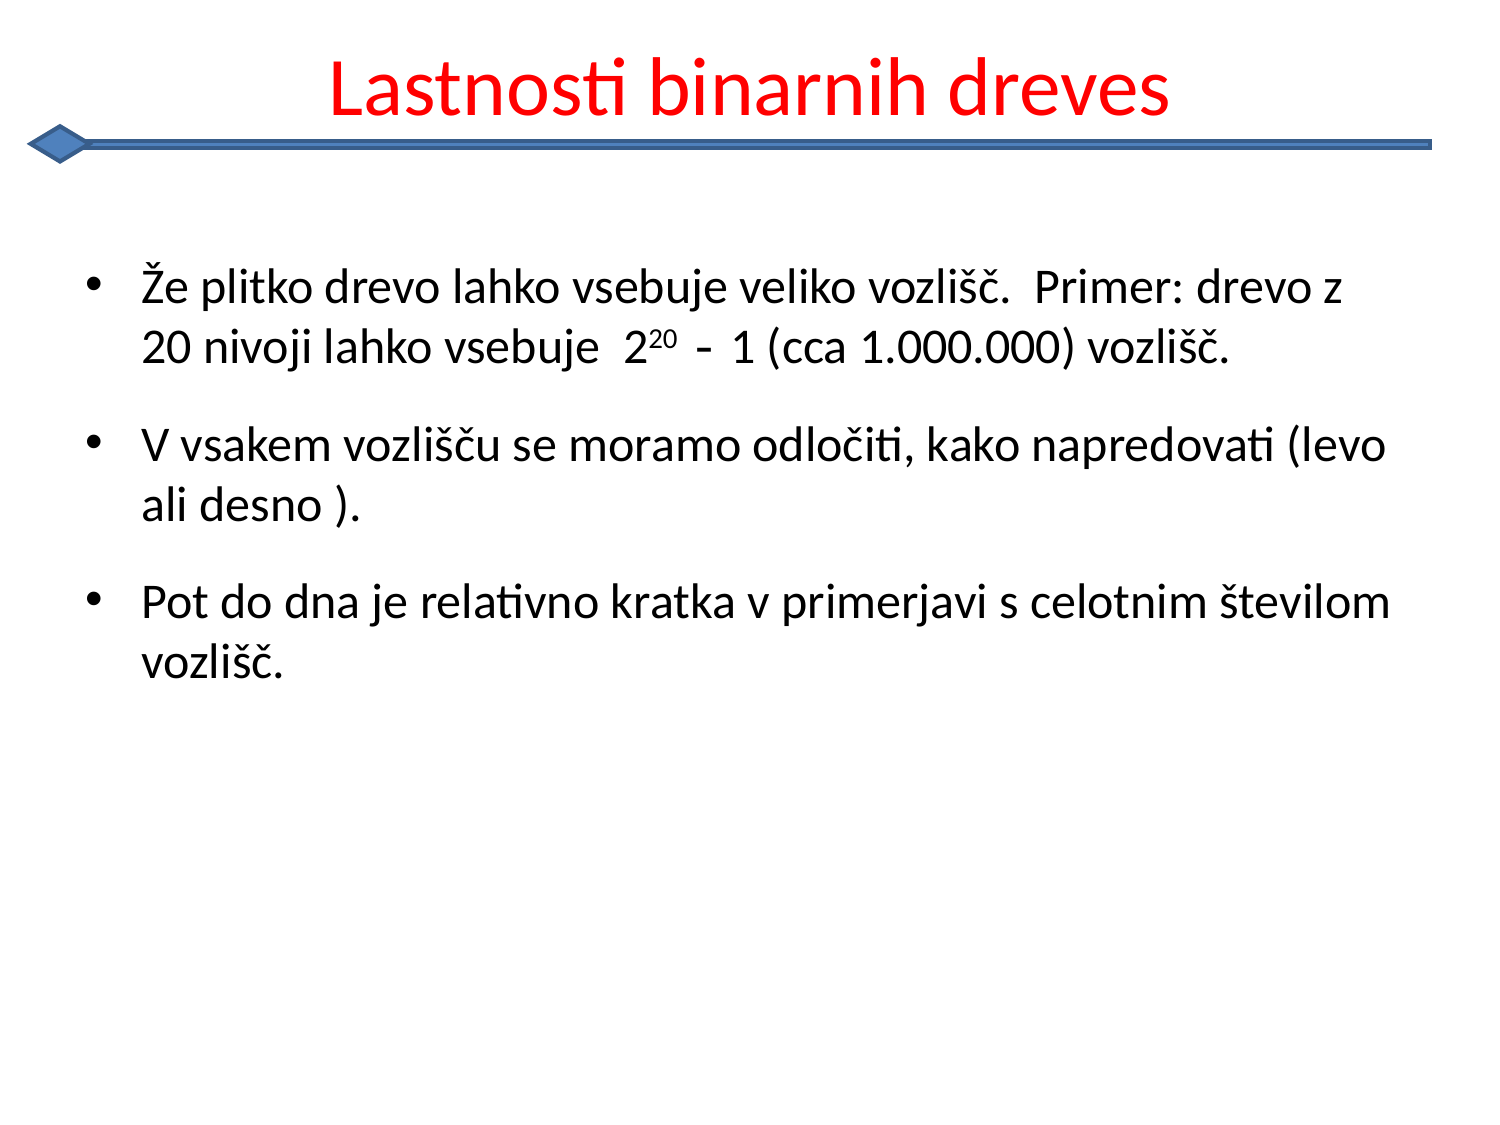

# Lastnosti binarnih dreves
Že plitko drevo lahko vsebuje veliko vozlišč. Primer: drevo z 20 nivoji lahko vsebuje 220 - 1 (cca 1.000.000) vozlišč.
V vsakem vozlišču se moramo odločiti, kako napredovati (levo ali desno ).
Pot do dna je relativno kratka v primerjavi s celotnim številom vozlišč.